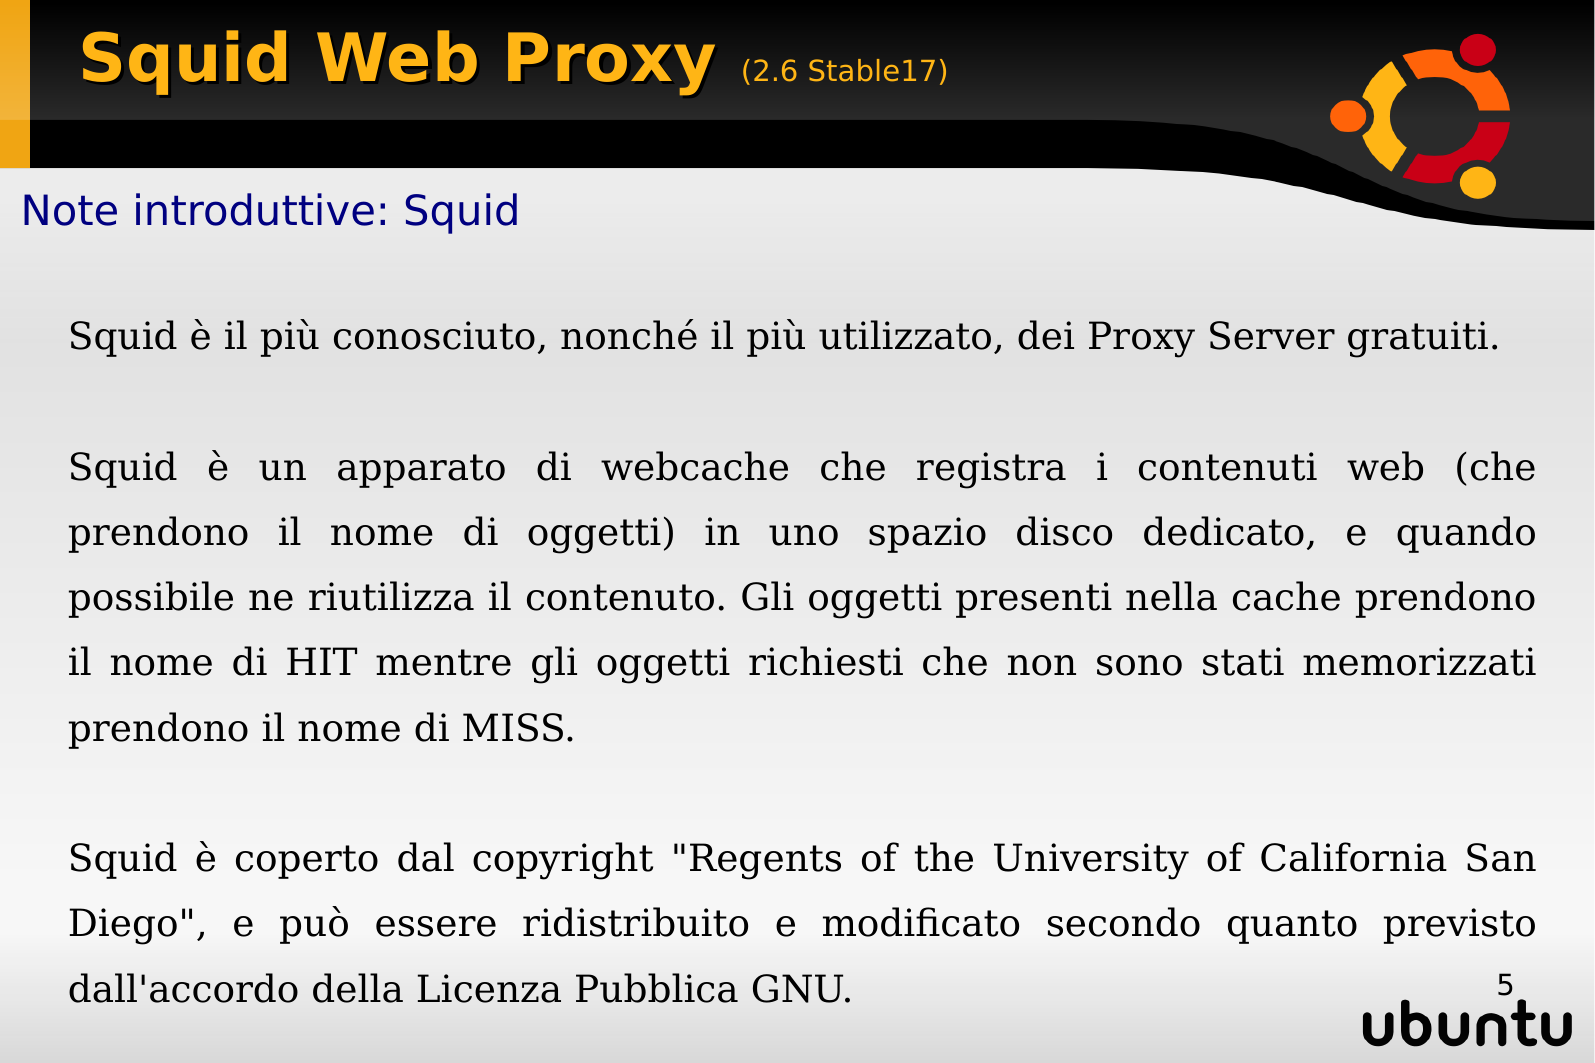

Squid Web Proxy (2.6 Stable17)
Note introduttive: Squid
Squid è il più conosciuto, nonché il più utilizzato, dei Proxy Server gratuiti.
Squid è un apparato di webcache che registra i contenuti web (che prendono il nome di oggetti) in uno spazio disco dedicato, e quando possibile ne riutilizza il contenuto. Gli oggetti presenti nella cache prendono il nome di HIT mentre gli oggetti richiesti che non sono stati memorizzati prendono il nome di MISS.
Squid è coperto dal copyright "Regents of the University of California San Diego", e può essere ridistribuito e modificato secondo quanto previsto dall'accordo della Licenza Pubblica GNU.
5